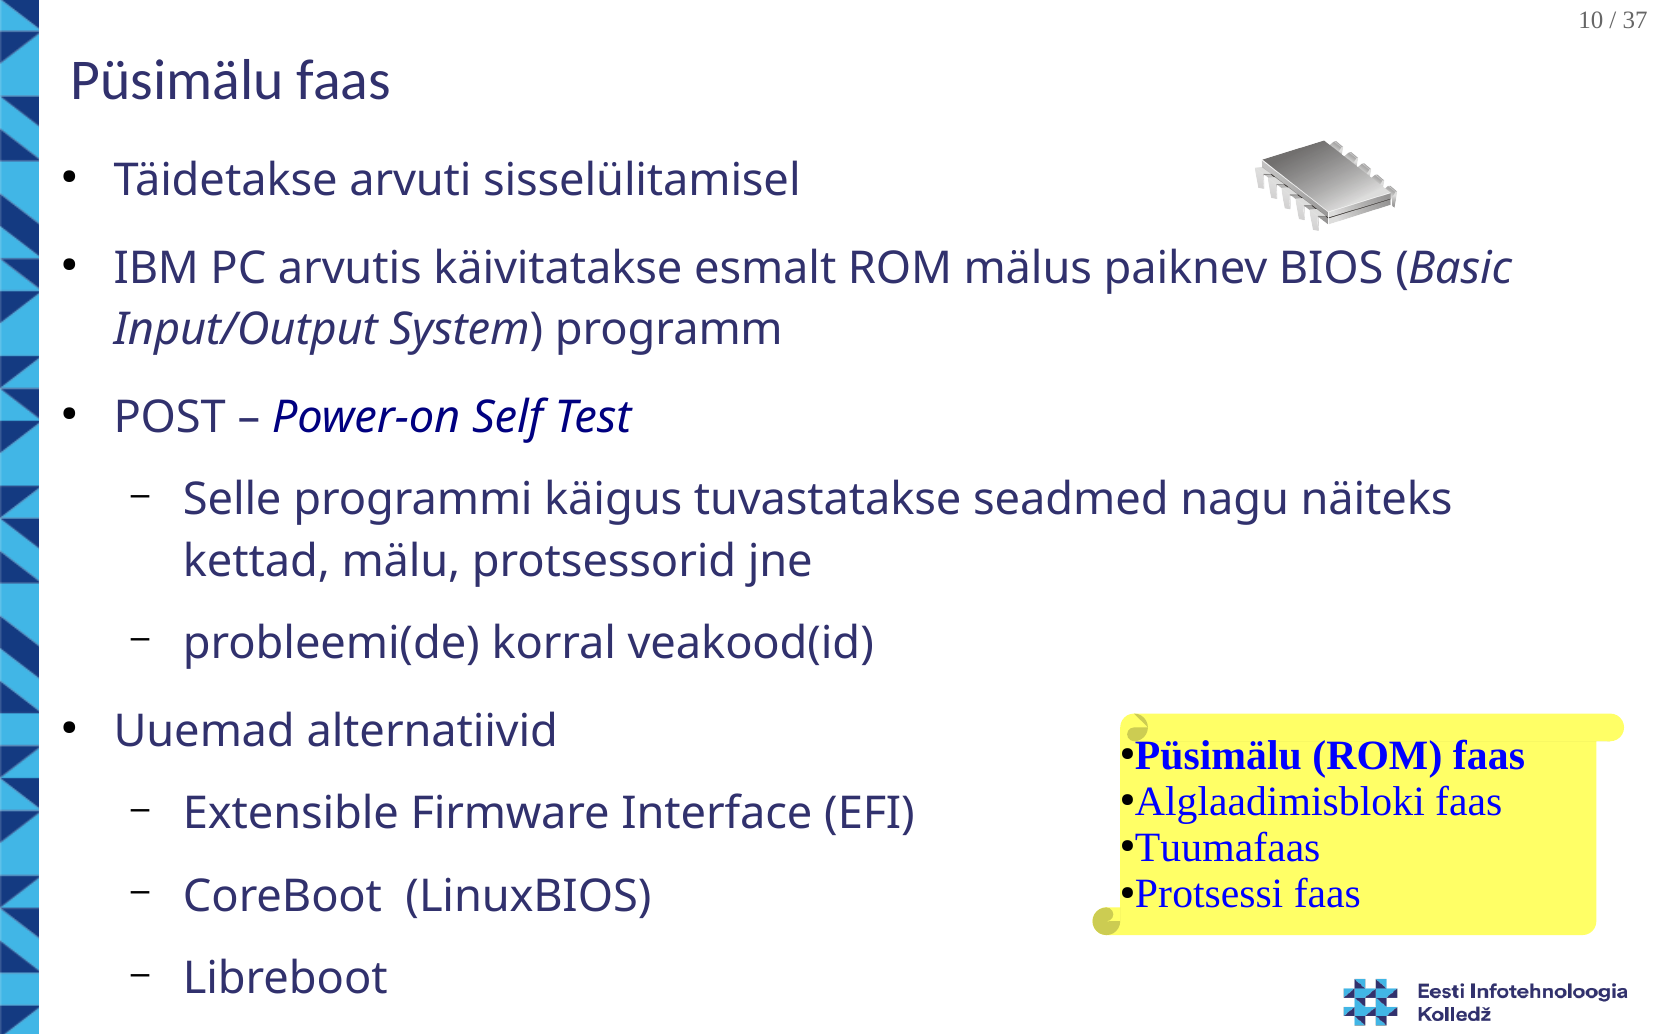

# Püsimälu faas
Täidetakse arvuti sisselülitamisel
IBM PC arvutis käivitatakse esmalt ROM mälus paiknev BIOS (Basic Input/Output System) programm
POST – Power-on Self Test
Selle programmi käigus tuvastatakse seadmed nagu näiteks kettad, mälu, protsessorid jne
probleemi(de) korral veakood(id)
Uuemad alternatiivid
Extensible Firmware Interface (EFI)
CoreBoot (LinuxBIOS)
Libreboot
Püsimälu (ROM) faas
Alglaadimisbloki faas
Tuumafaas
Protsessi faas